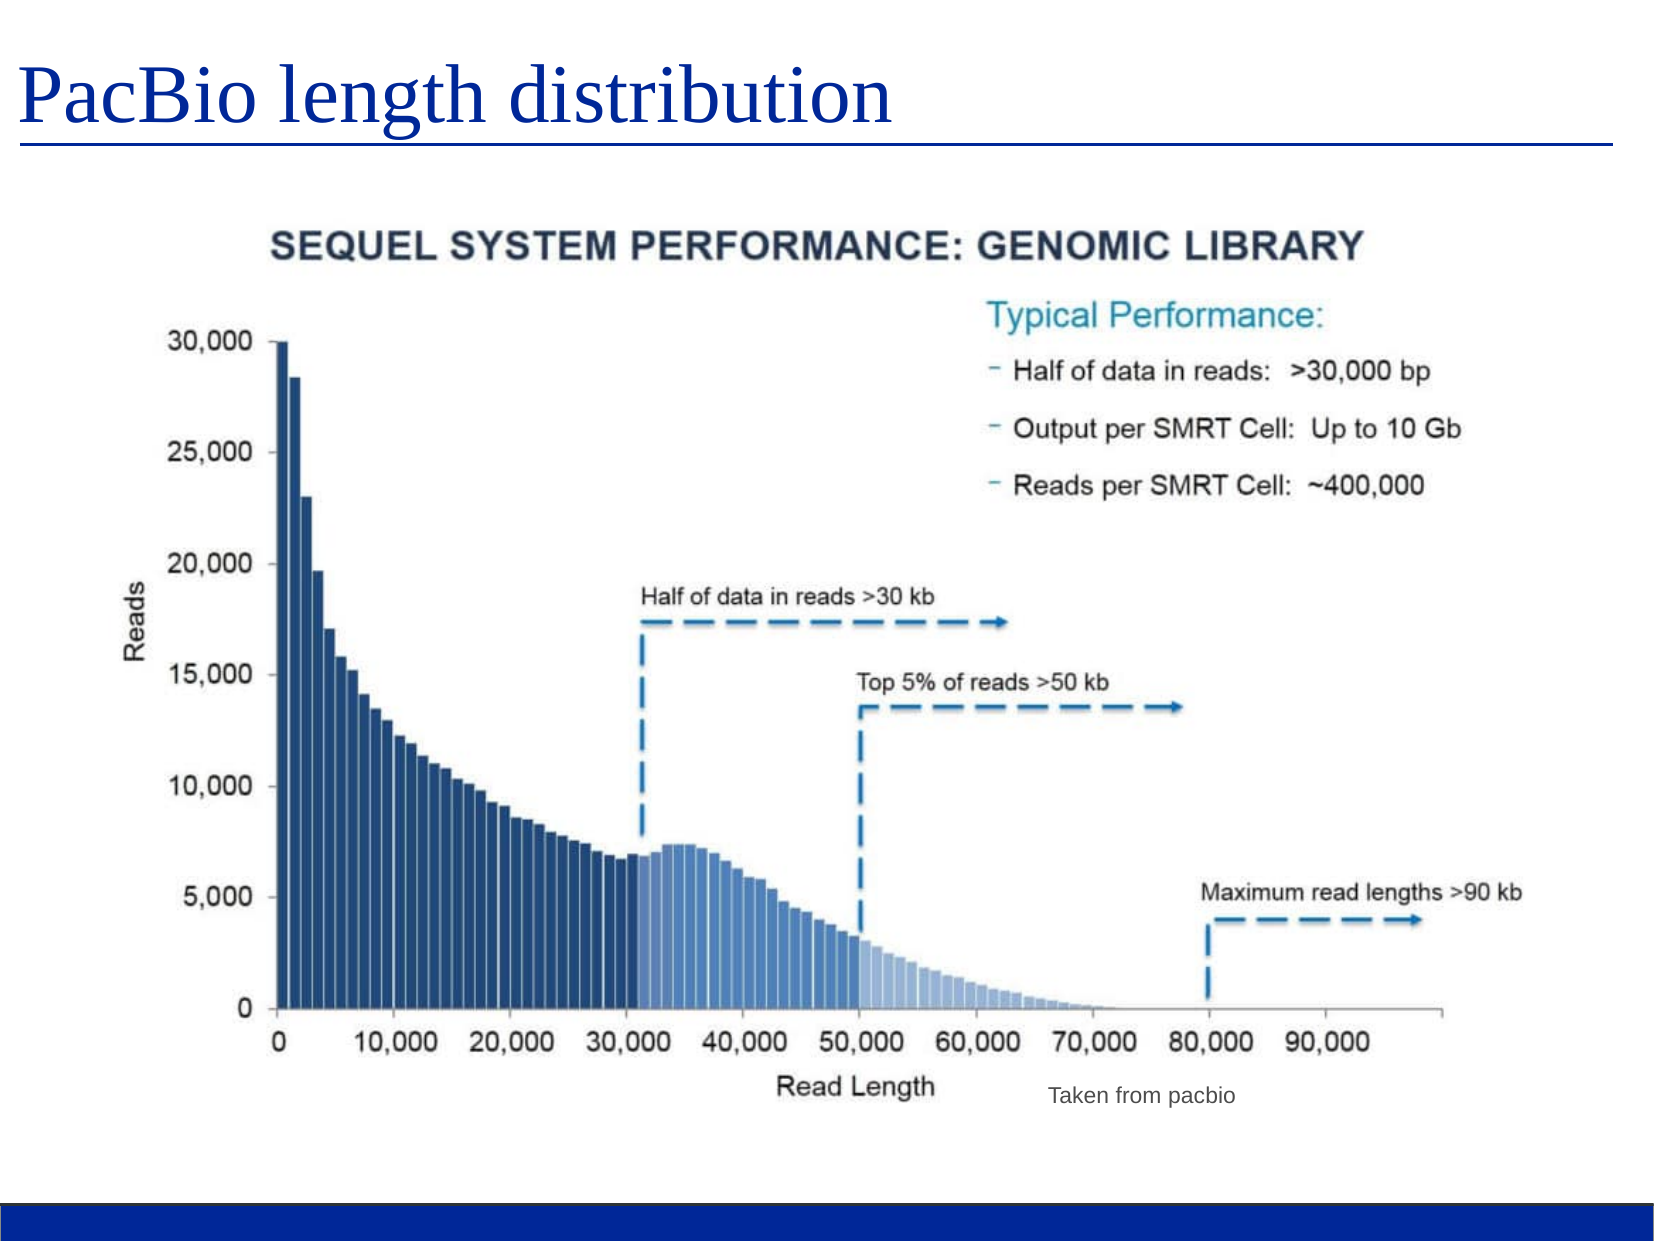

# PacBio length distribution
Taken from pacbio